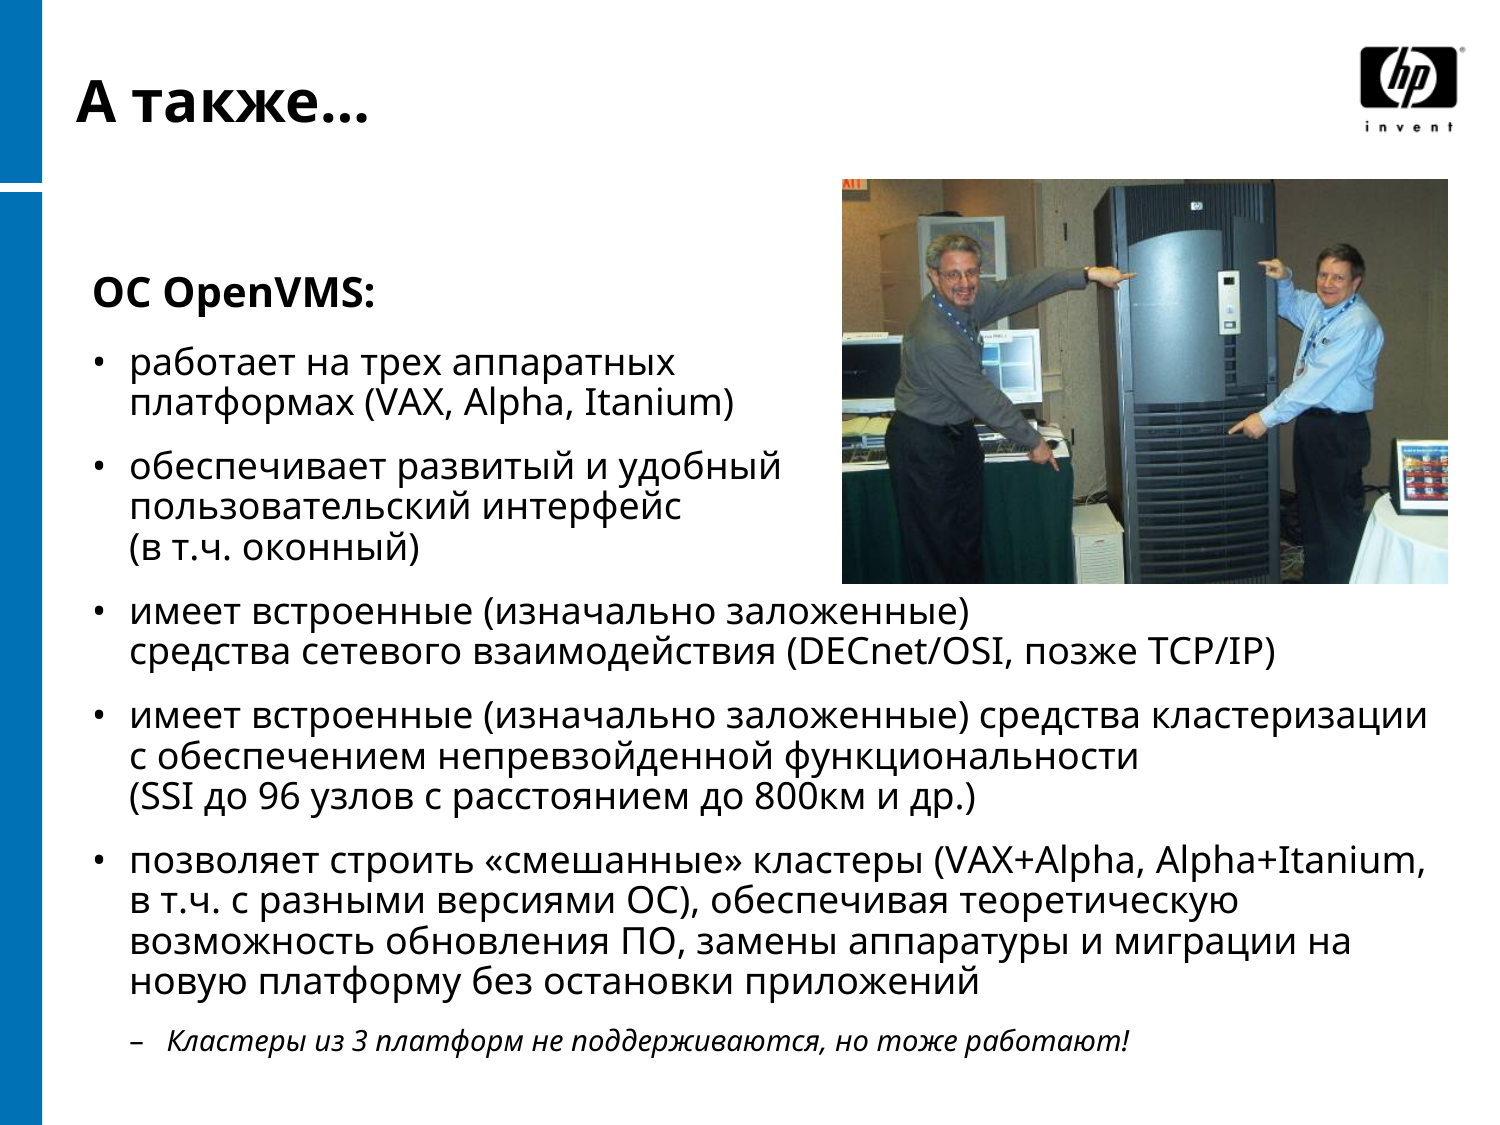

А также…
ОС OpenVMS:
работает на трех аппаратных
платформах (VAX, Alpha, Itanium)
обеспечивает развитый и удобный
пользовательский интерфейс
(в т.ч. оконный)
имеет встроенные (изначально заложенные)
средства сетевого взаимодействия (DECnet/OSI, позже TCP/IP)
имеет встроенные (изначально заложенные) средства кластеризации с обеспечением непревзойденной функциональности
(SSI до 96 узлов с расстоянием до 800км и др.)
позволяет строить «смешанные» кластеры (VAX+Alpha, Alpha+Itanium, в т.ч. с разными версиями ОС), обеспечивая теоретическую возможность обновления ПО, замены аппаратуры и миграции на новую платформу без остановки приложений
Кластеры из 3 платформ не поддерживаются, но тоже работают!